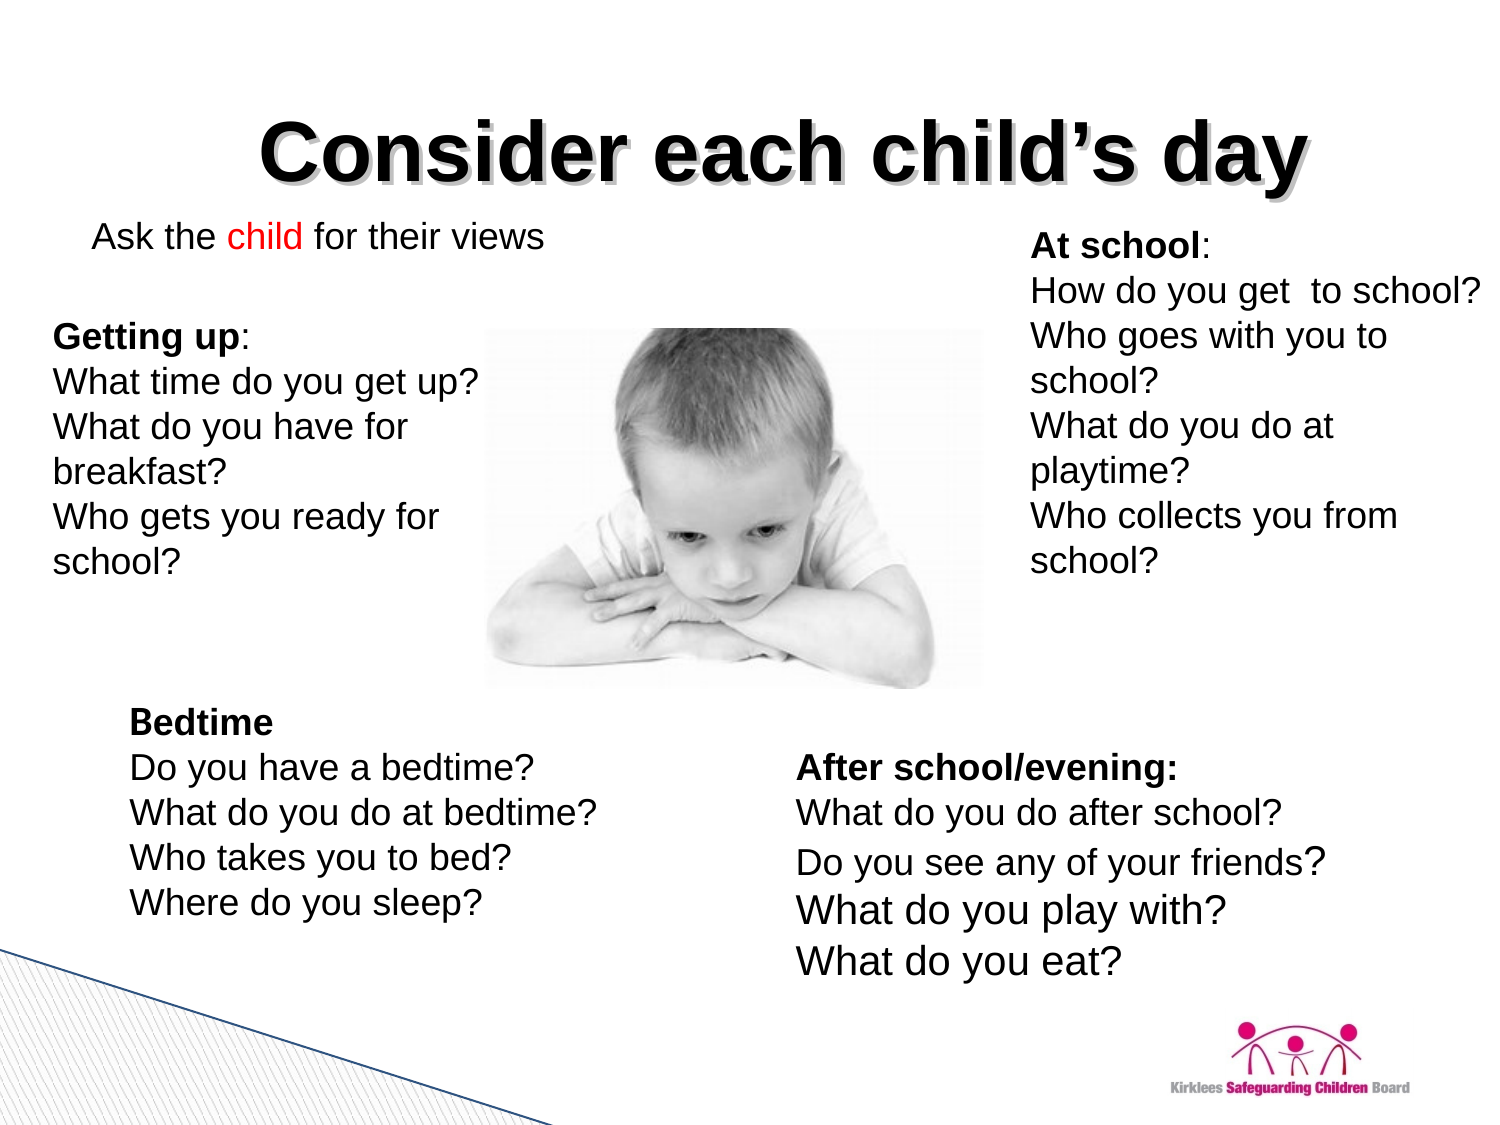

# Consider each child’s day
Ask the child for their views
At school:
How do you get  to school?
Who goes with you to school?
What do you do at playtime?
Who collects you from school?
Getting up:
What time do you get up?
What do you have for breakfast?
Who gets you ready for school?
Bedtime
Do you have a bedtime?
What do you do at bedtime?
Who takes you to bed?
Where do you sleep?
After school/evening:
What do you do after school?
Do you see any of your friends?
What do you play with?
What do you eat?